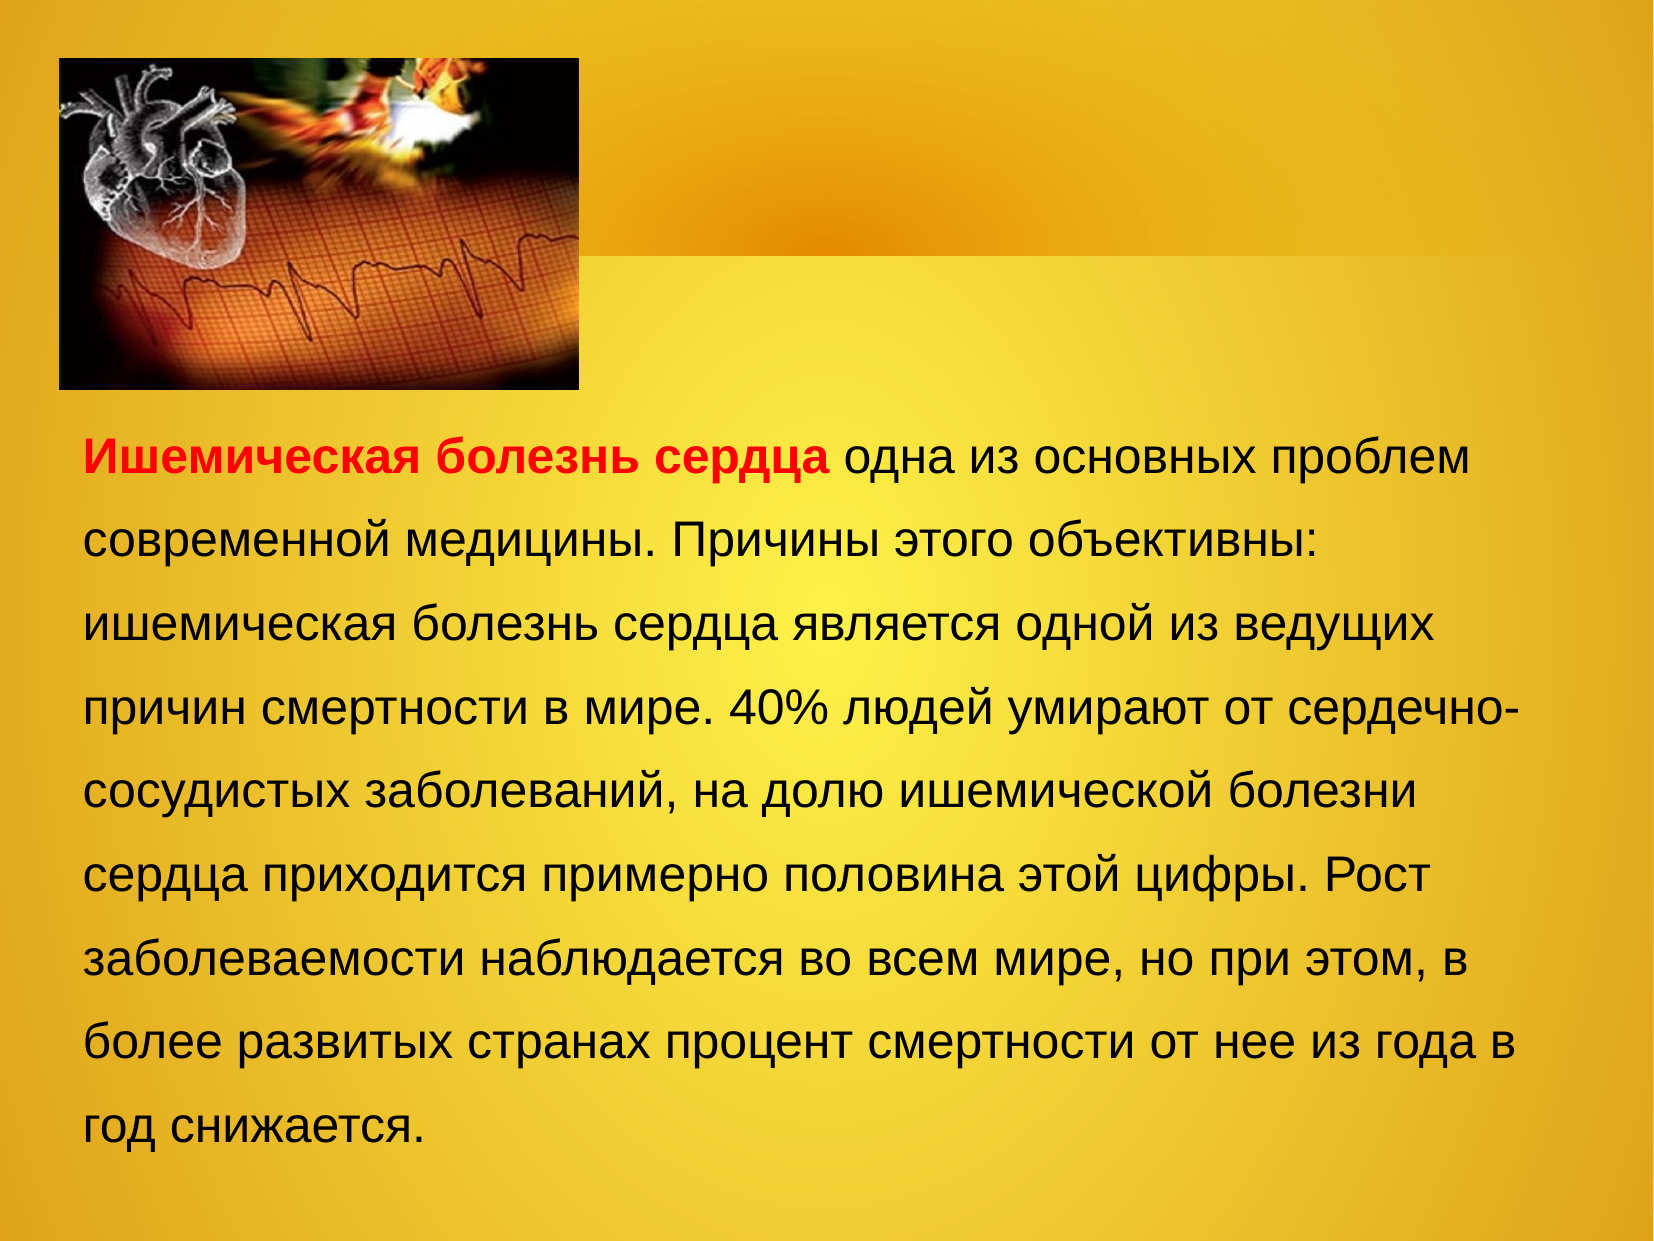

# Ишемическая болезнь сердца одна из основных проблем современной медицины. Причины этого объективны: ишемическая болезнь сердца является одной из ведущих причин смертности в мире. 40% людей умирают от сердечно-сосудистых заболеваний, на долю ишемической болезни сердца приходится примерно половина этой цифры. Рост заболеваемости наблюдается во всем мире, но при этом, в более развитых странах процент смертности от нее из года в год снижается.